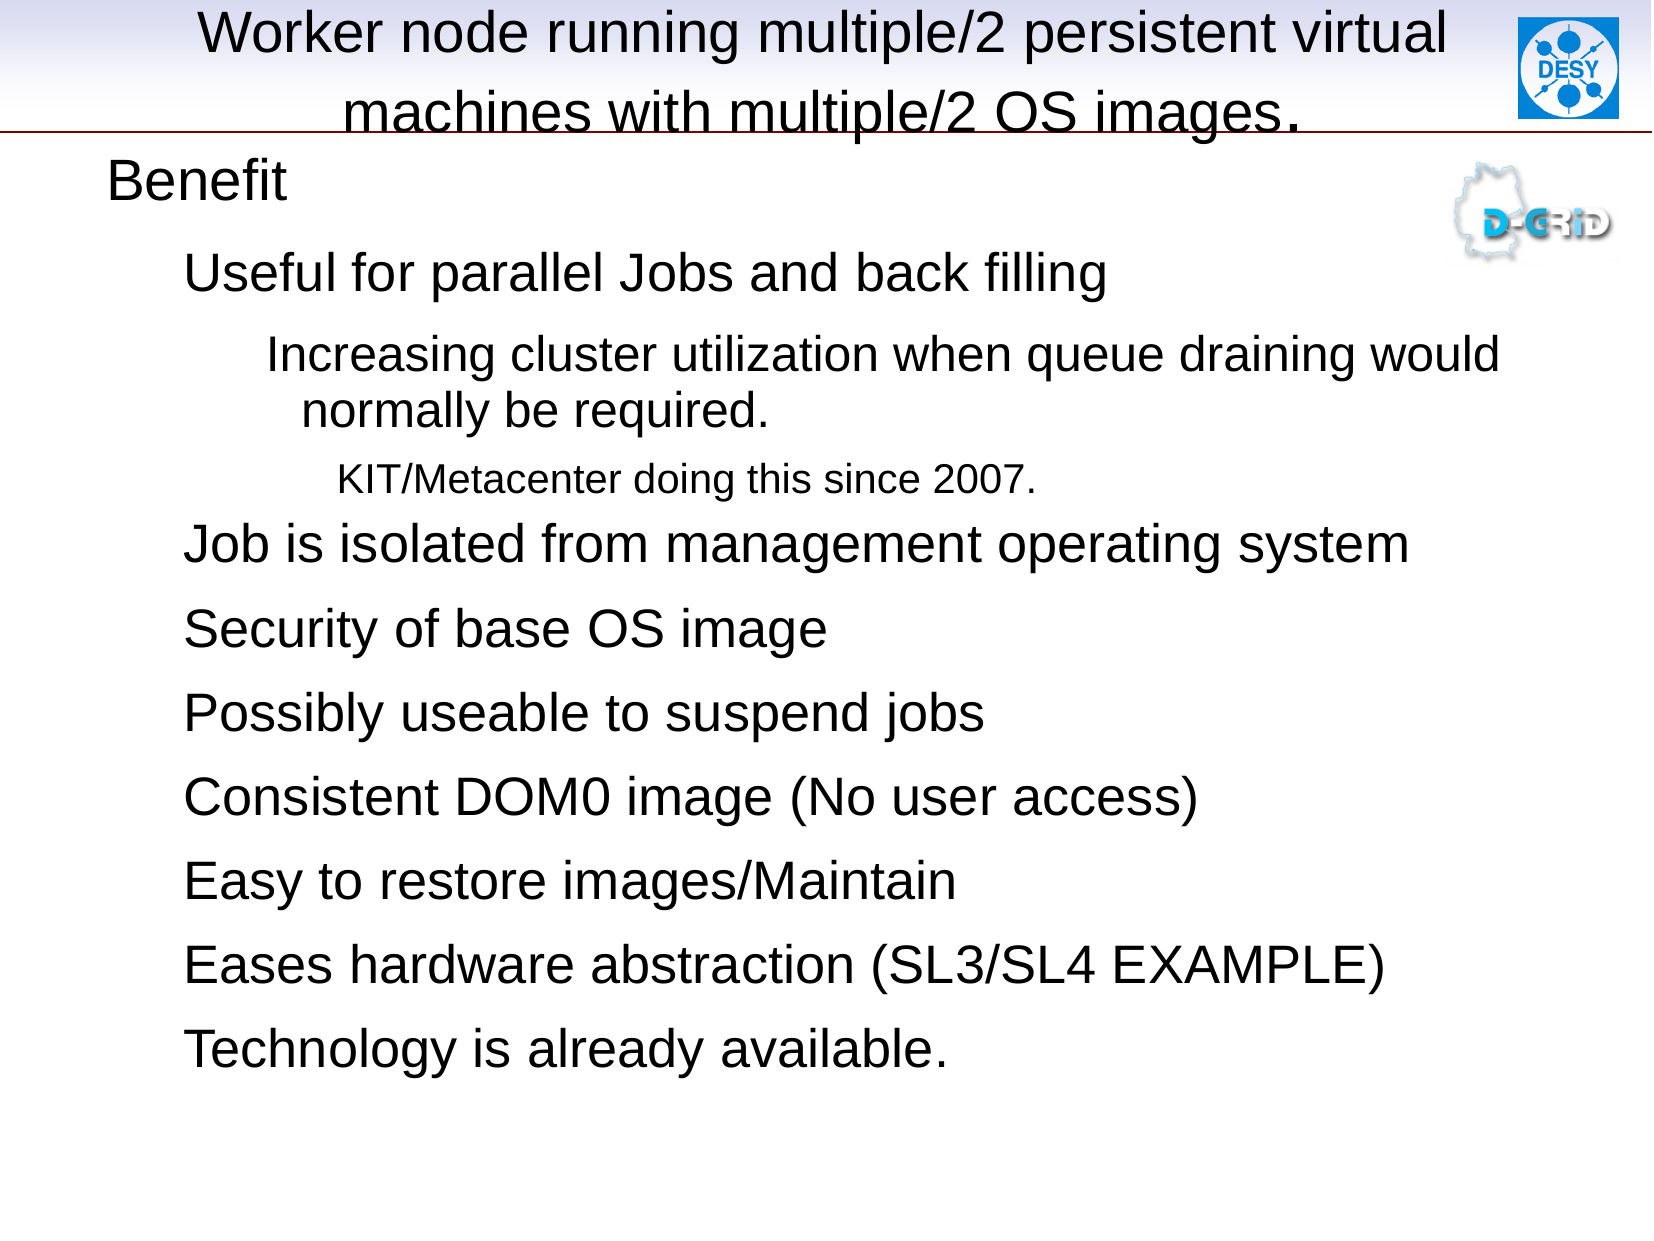

# Worker node running multiple/2 persistent virtual machines with multiple/2 OS images.
Benefit
Useful for parallel Jobs and back filling
Increasing cluster utilization when queue draining would normally be required.
KIT/Metacenter doing this since 2007.
Job is isolated from management operating system
Security of base OS image
Possibly useable to suspend jobs
Consistent DOM0 image (No user access)
Easy to restore images/Maintain
Eases hardware abstraction (SL3/SL4 EXAMPLE)
Technology is already available.